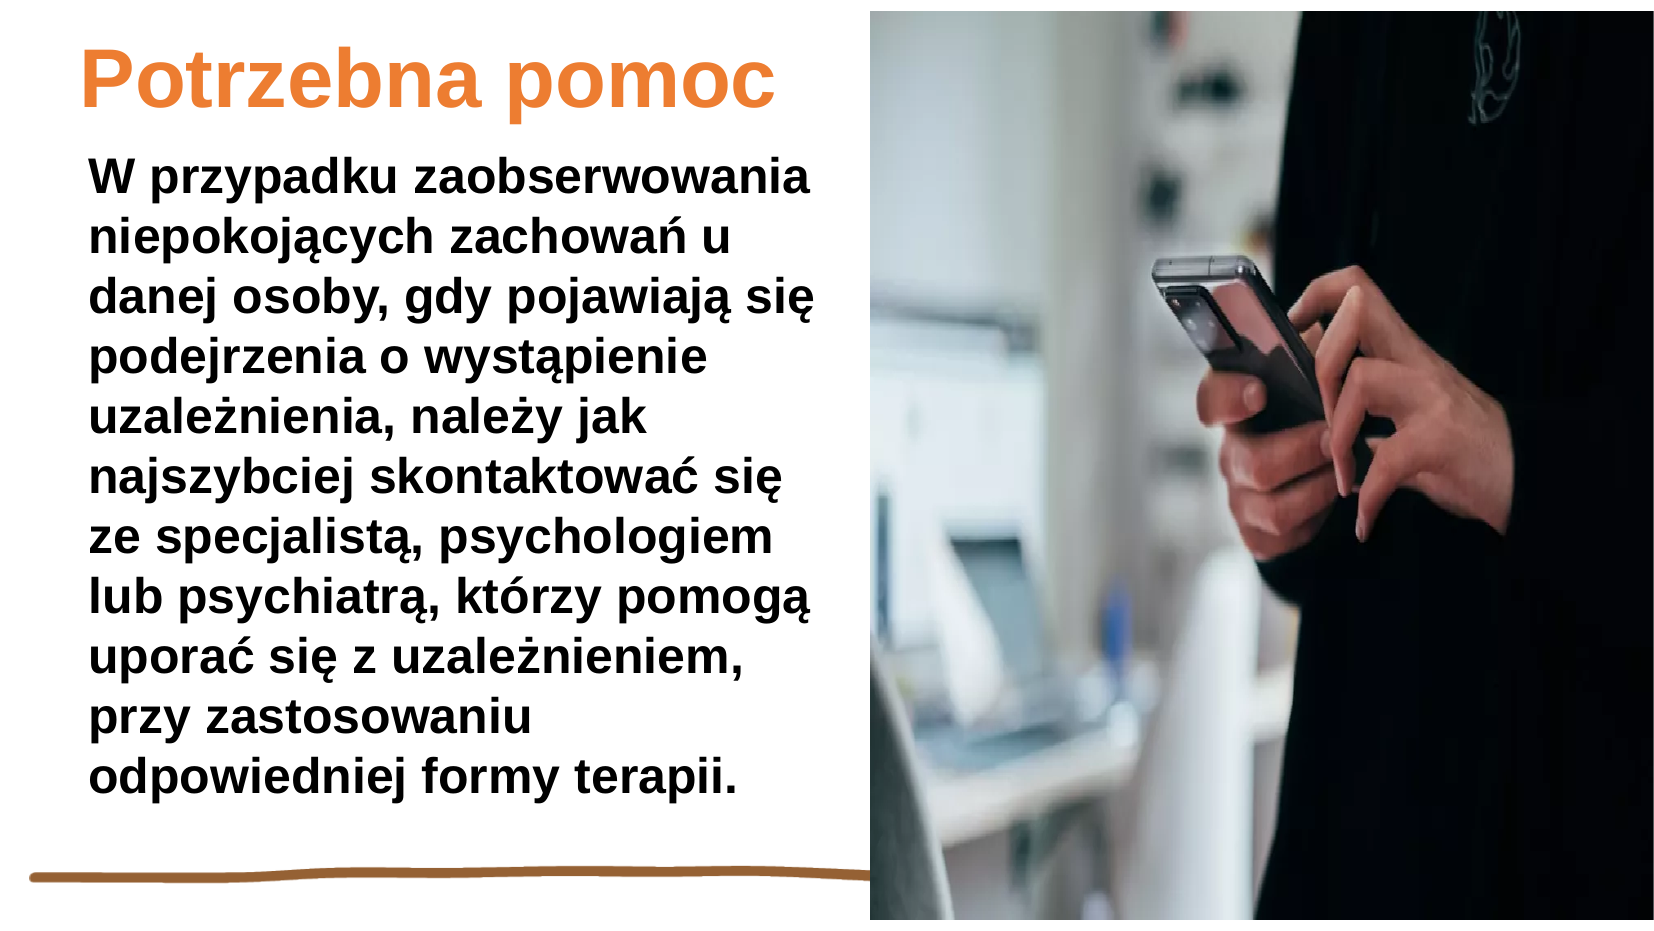

# Potrzebna pomoc
W przypadku zaobserwowania niepokojących zachowań u danej osoby, gdy pojawiają się podejrzenia o wystąpienie uzależnienia, należy jak najszybciej skontaktować się ze specjalistą, psychologiem lub psychiatrą, którzy pomogą uporać się z uzależnieniem, przy zastosowaniu odpowiedniej formy terapii.